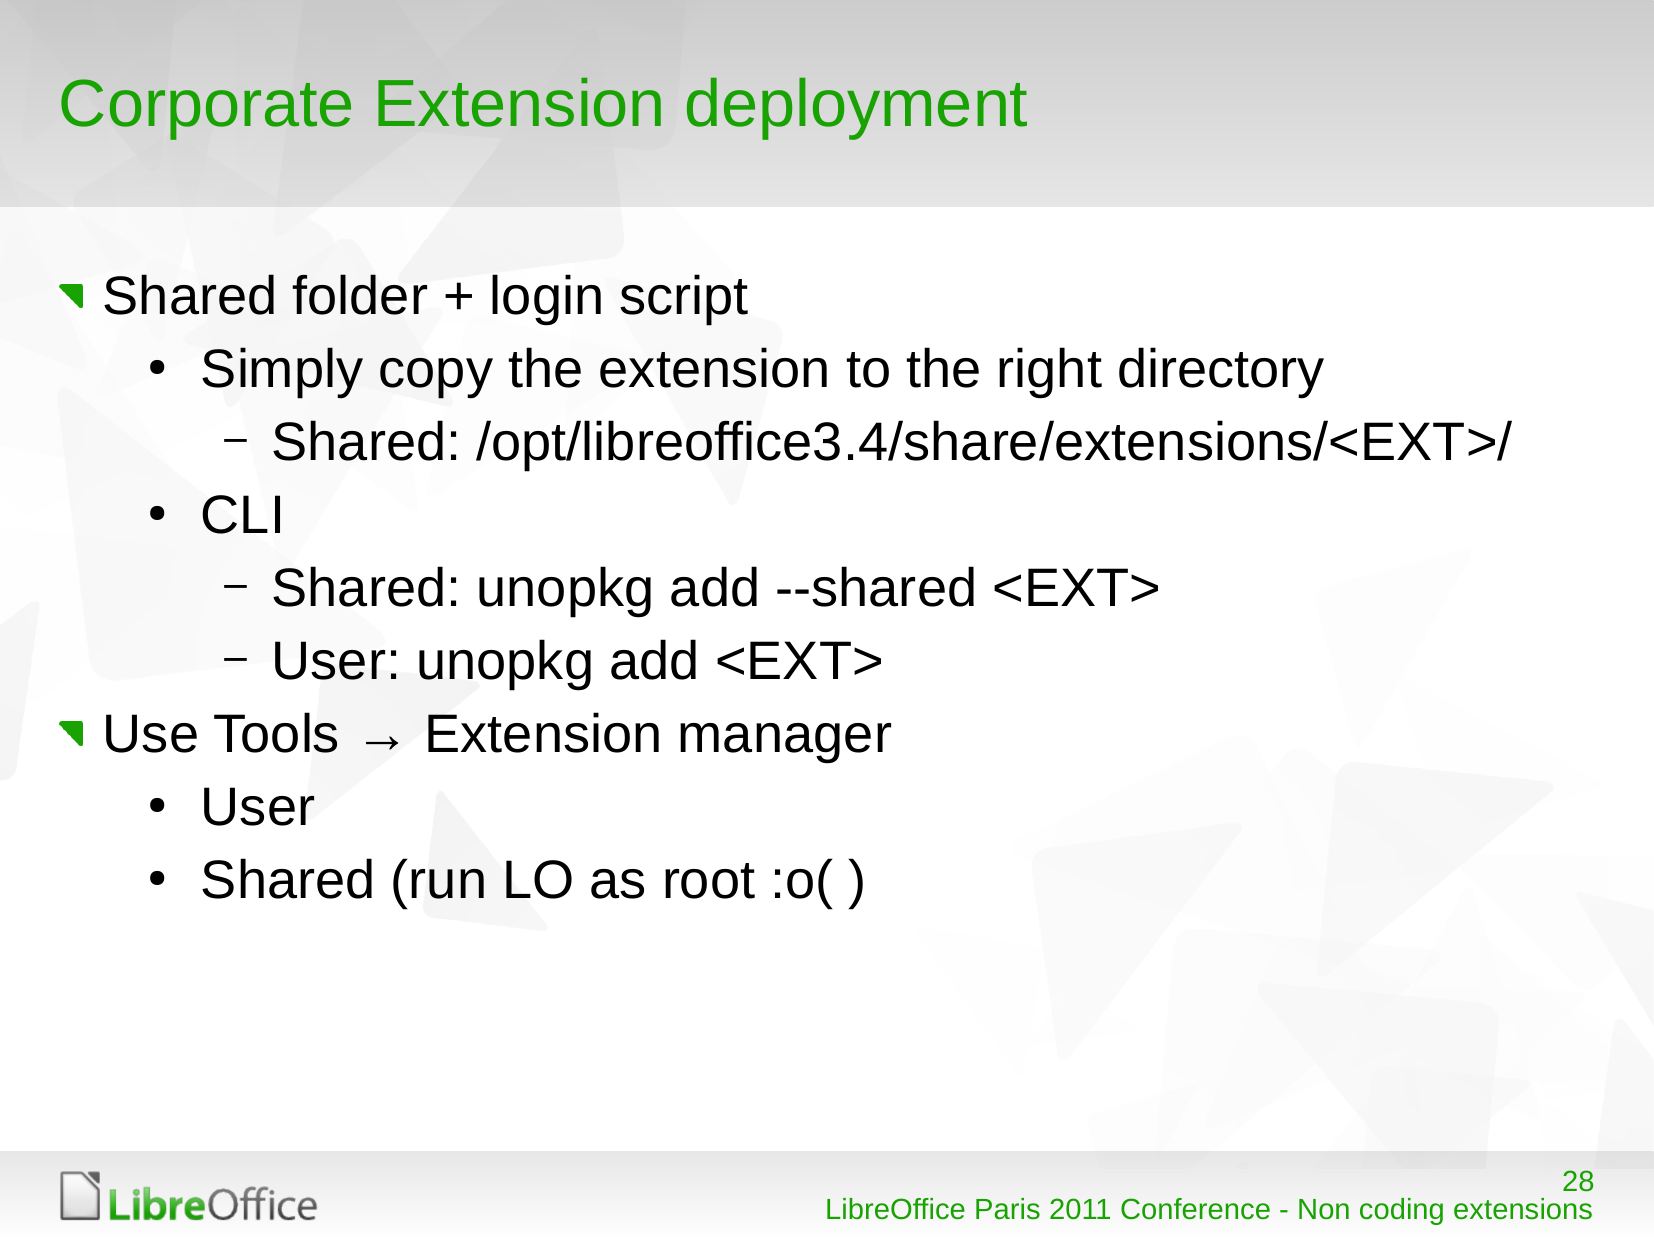

# Corporate Extension deployment
Shared folder + login script
Simply copy the extension to the right directory
Shared: /opt/libreoffice3.4/share/extensions/<EXT>/
CLI
Shared: unopkg add --shared <EXT>
User: unopkg add <EXT>
Use Tools → Extension manager
User
Shared (run LO as root :o( )
28
LibreOffice Paris 2011 Conference - Non coding extensions